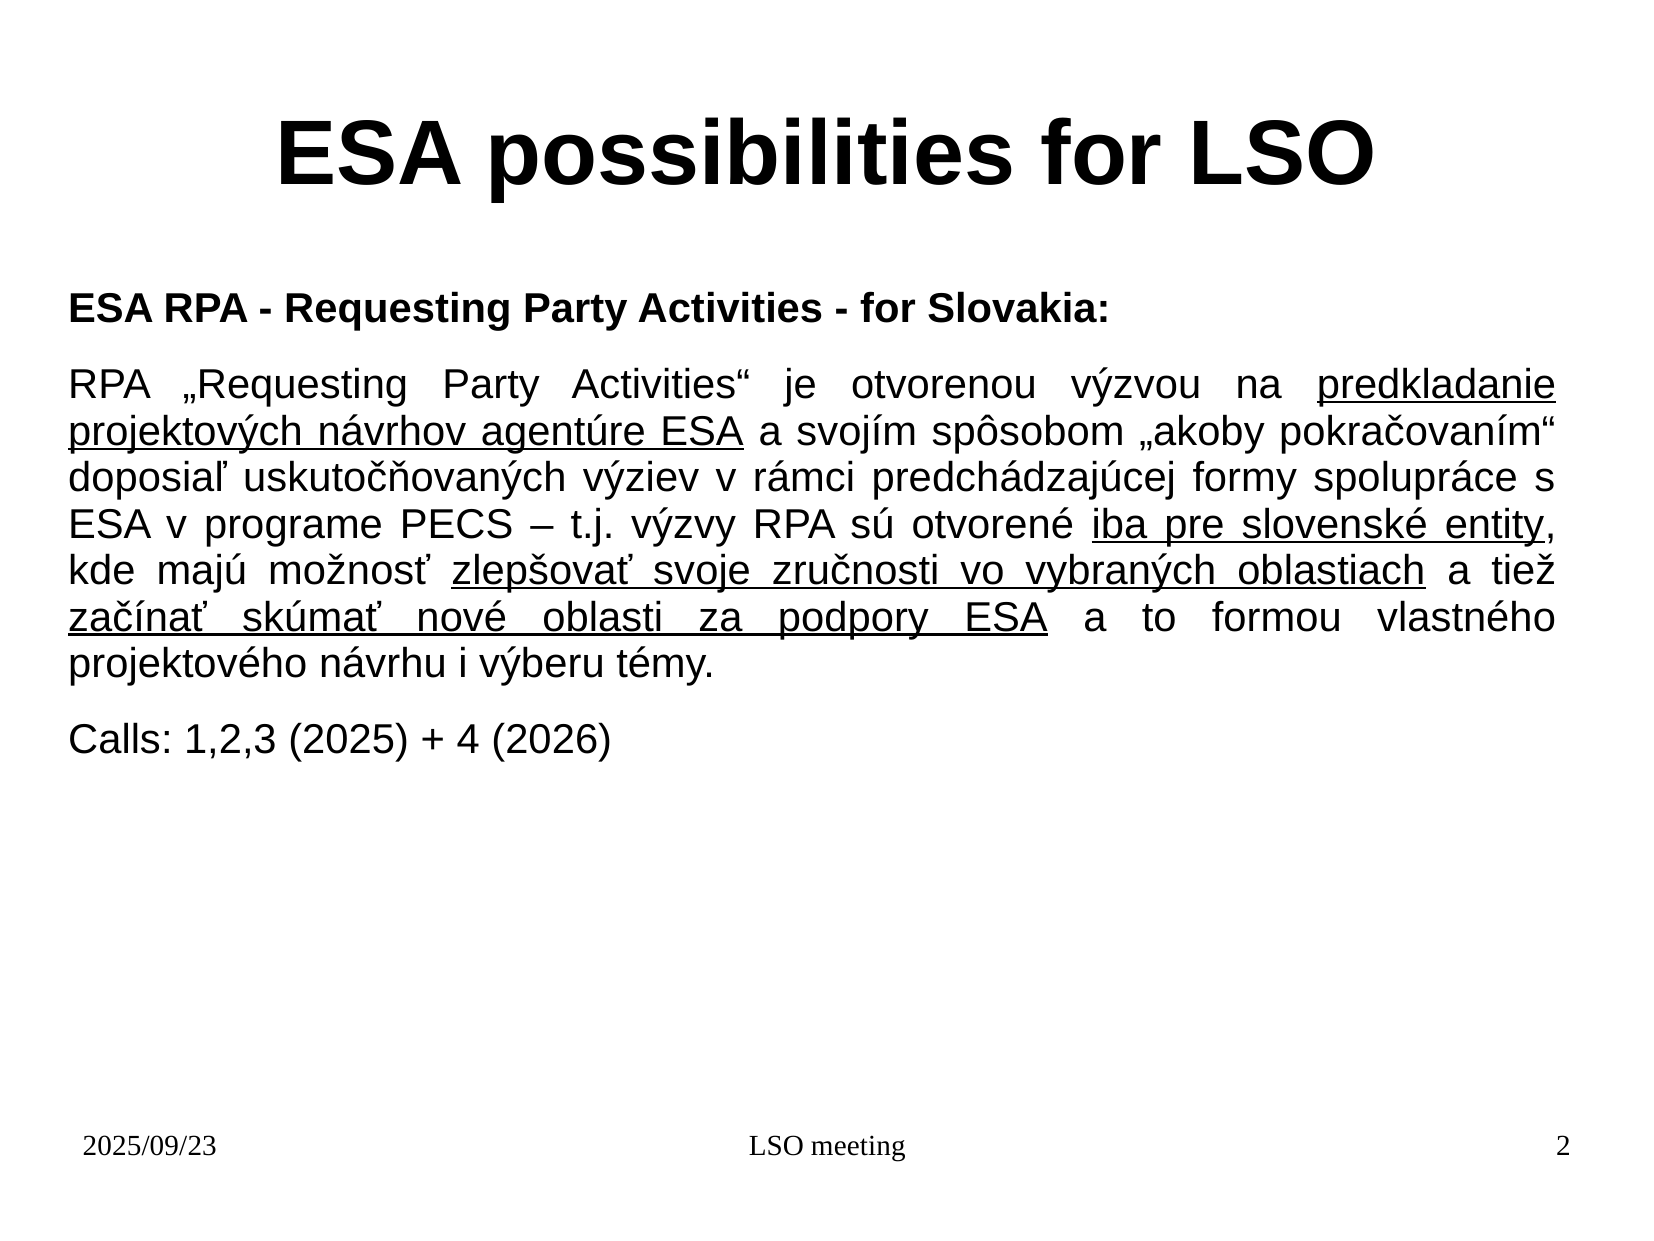

# ESA possibilities for LSO
ESA RPA - Requesting Party Activities - for Slovakia:
RPA „Requesting Party Activities“ je otvorenou výzvou na predkladanie projektových návrhov agentúre ESA a svojím spôsobom „akoby pokračovaním“ doposiaľ uskutočňovaných výziev v rámci predchádzajúcej formy spolupráce s ESA v programe PECS – t.j. výzvy RPA sú otvorené iba pre slovenské entity, kde majú možnosť zlepšovať svoje zručnosti vo vybraných oblastiach a tiež začínať skúmať nové oblasti za podpory ESA a to formou vlastného projektového návrhu i výberu témy.
Calls: 1,2,3 (2025) + 4 (2026)
2025/09/23
LSO meeting
2